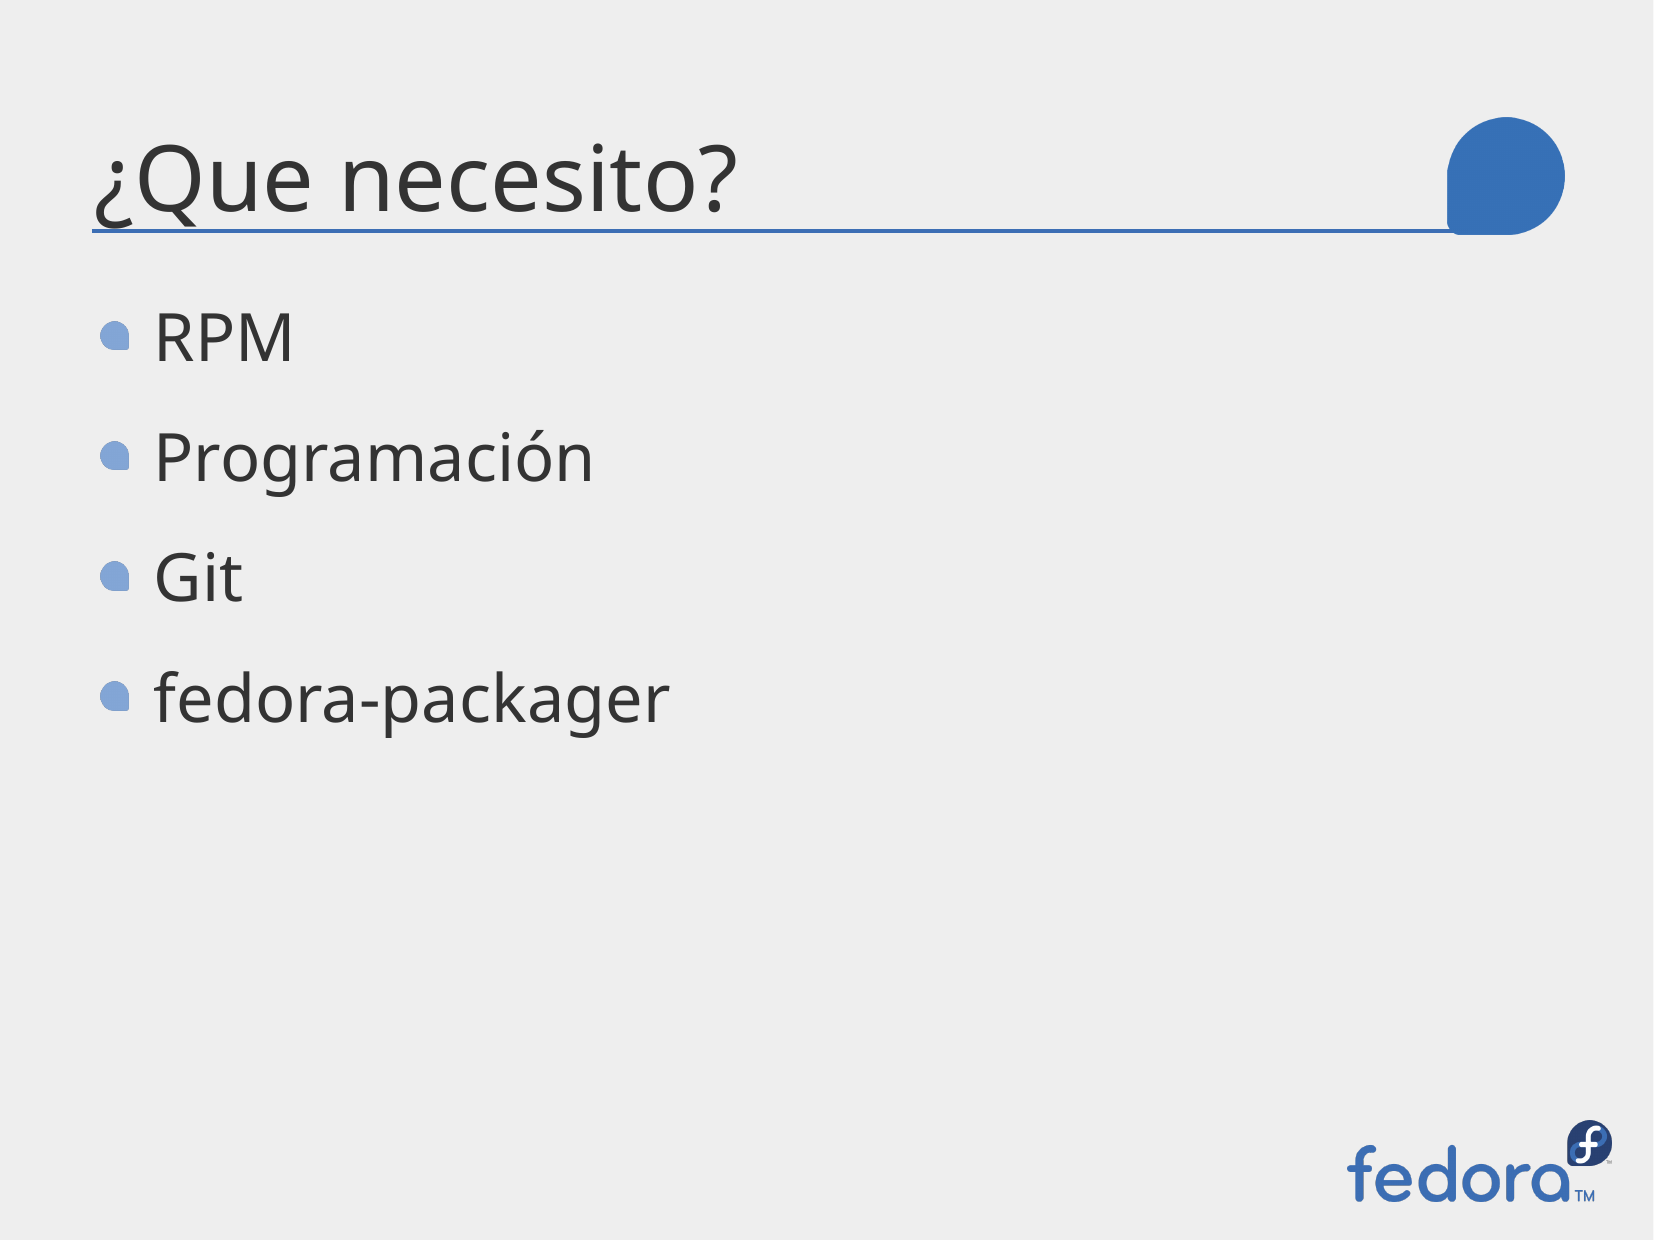

¿Que necesito?
# RPM
Programación
Git
fedora-packager